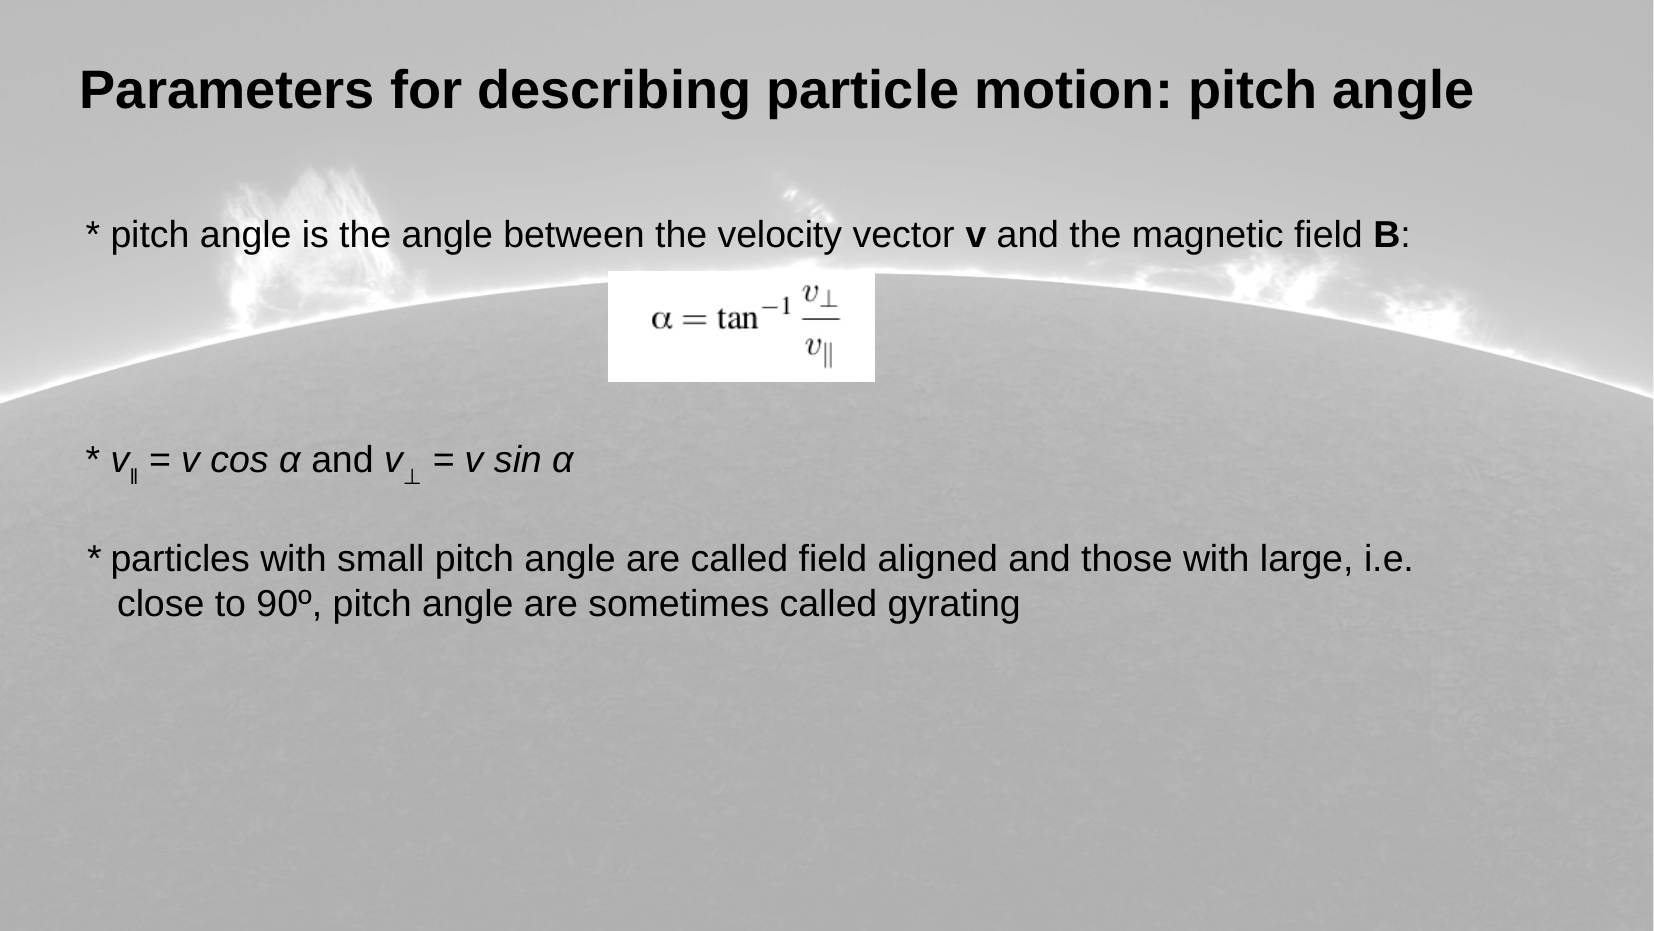

Parameters for describing particle motion: pitch angle
* pitch angle is the angle between the velocity vector v and the magnetic field B:
* v‖ = v cos α and v⊥ = v sin α
* particles with small pitch angle are called field aligned and those with large, i.e.
 close to 90º, pitch angle are sometimes called gyrating